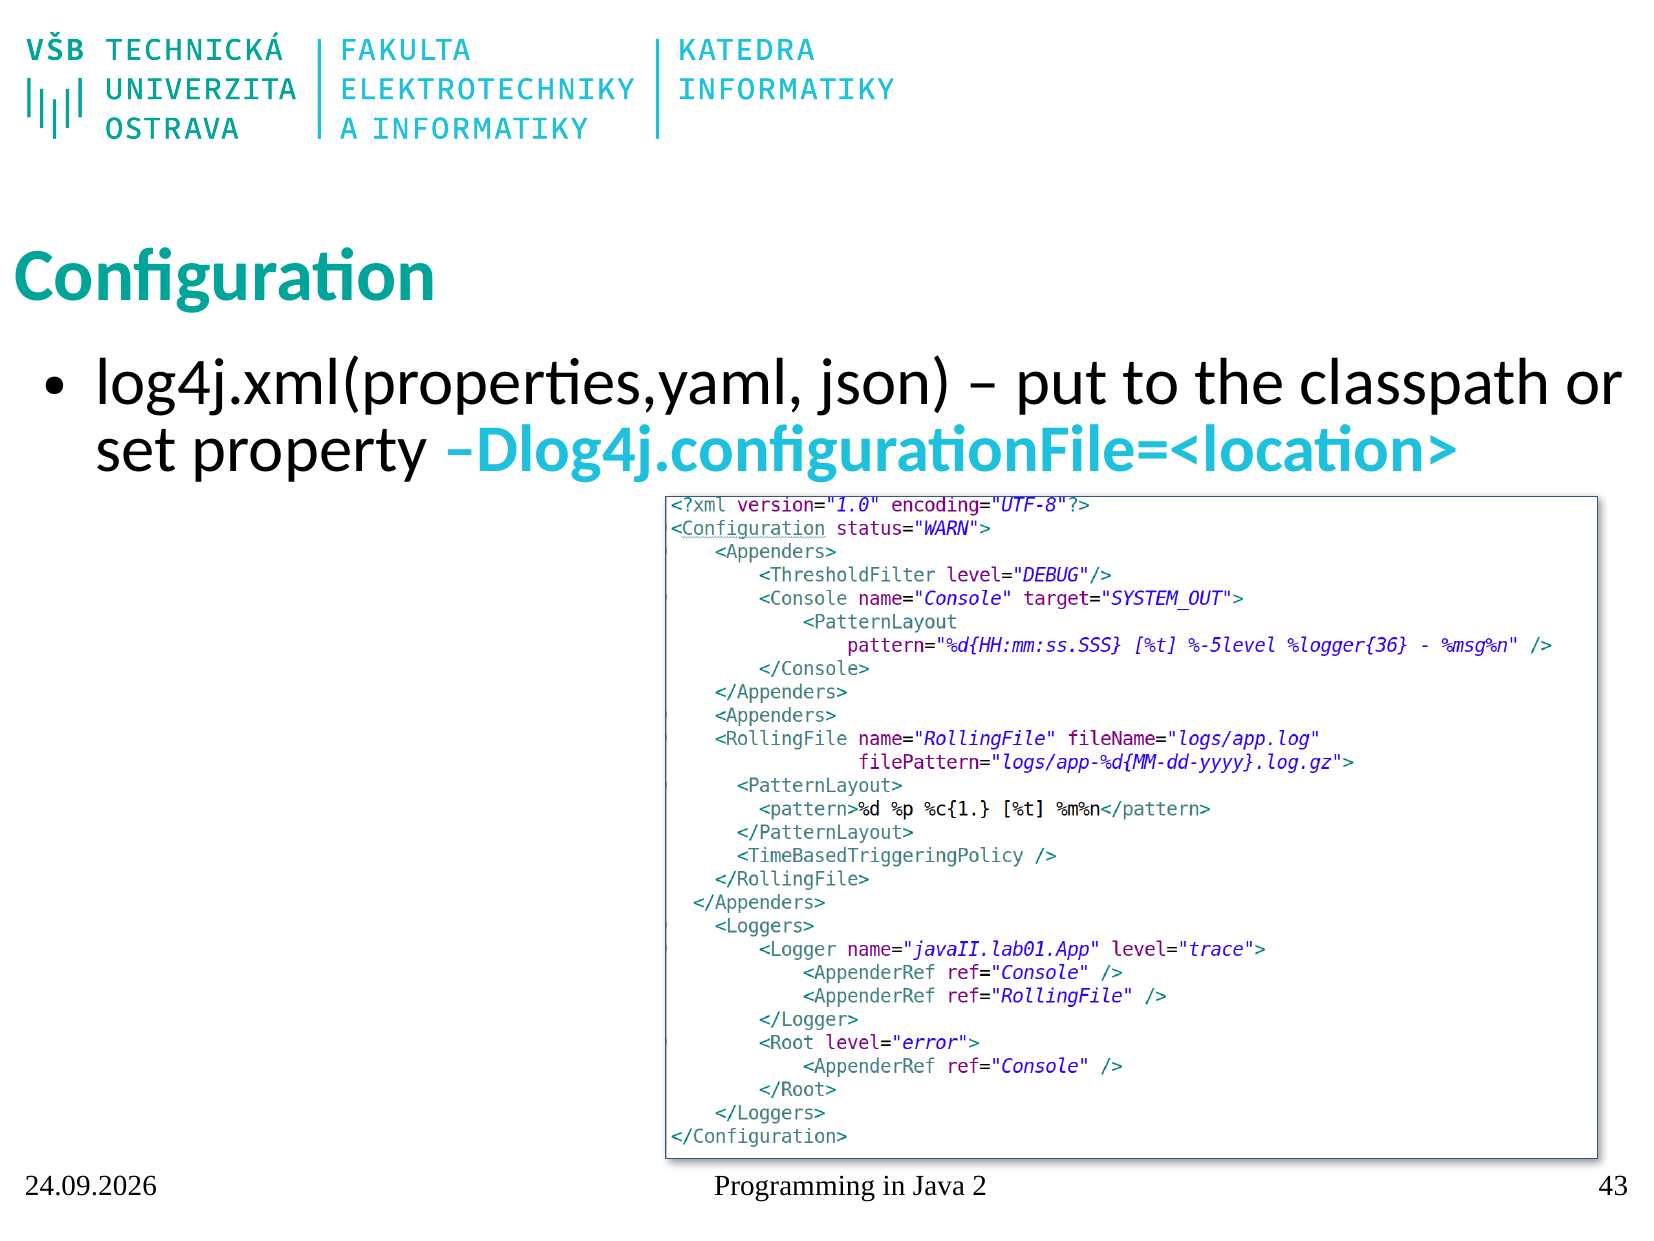

# Configuration
log4j.xml(properties,yaml, json) – put to the classpath or set property –Dlog4j.configurationFile=<location>
Programming in Java 2
43